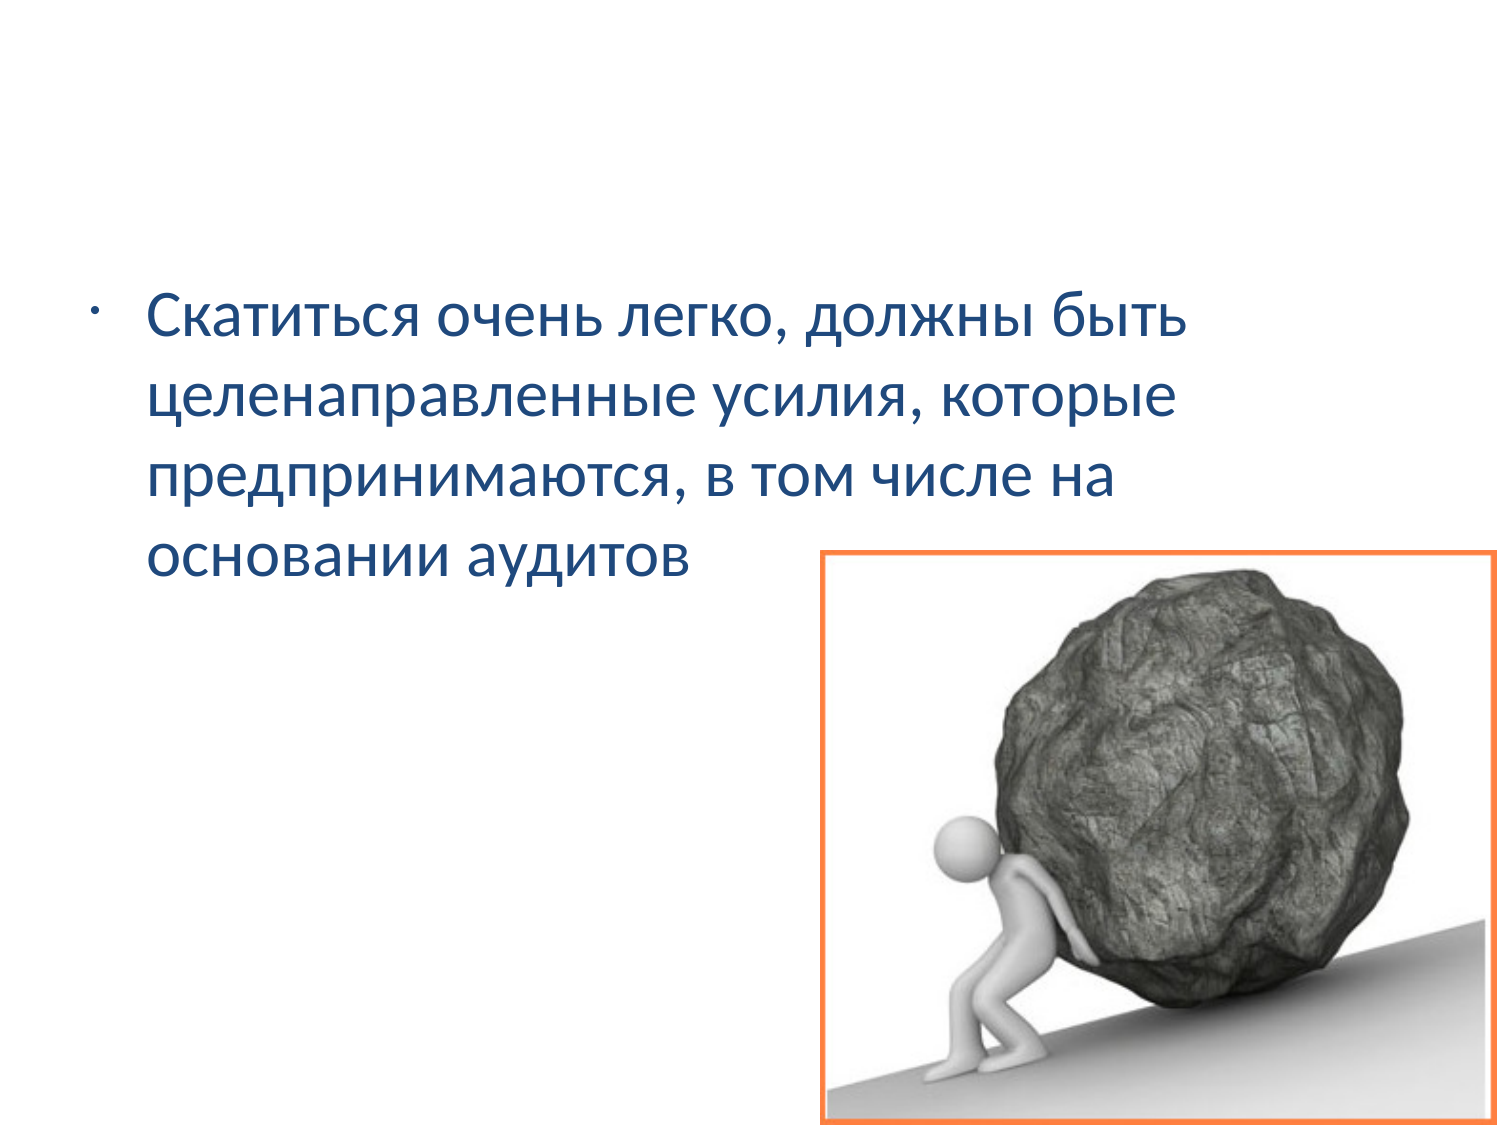

Скатиться очень легко, должны быть целенаправленные усилия, которые предпринимаются, в том числе на основании аудитов